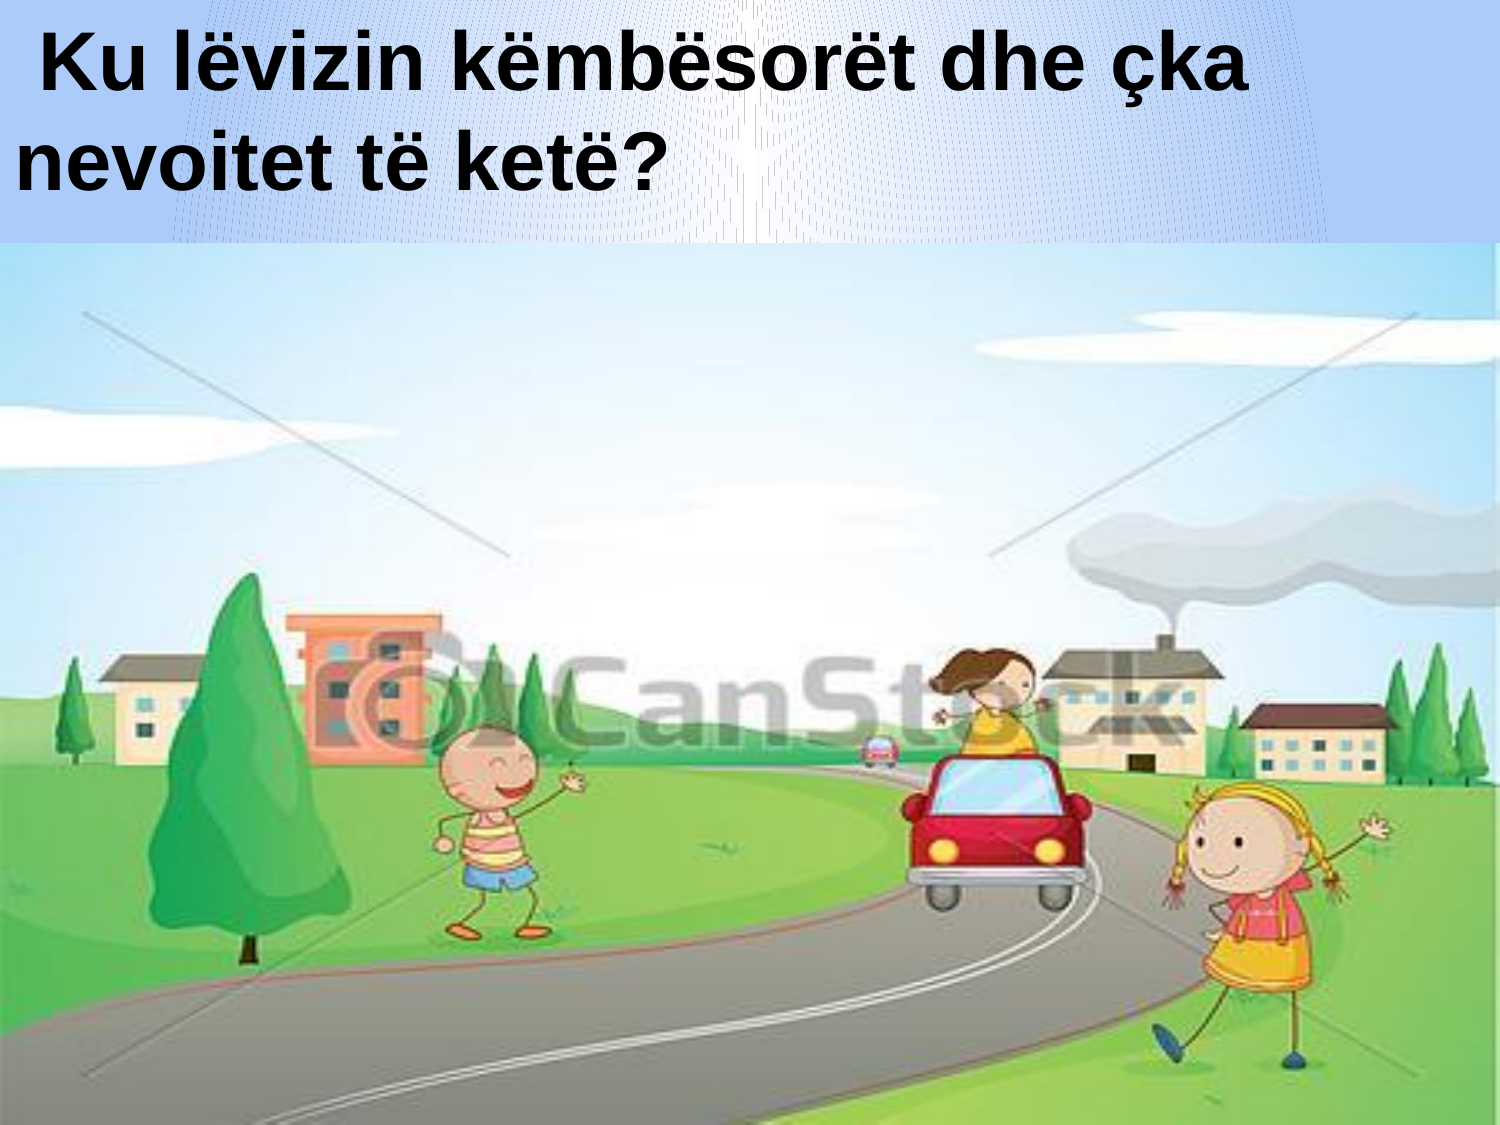

Ku lëvizin këmbësorët dhe çka nevoitet të ketë?